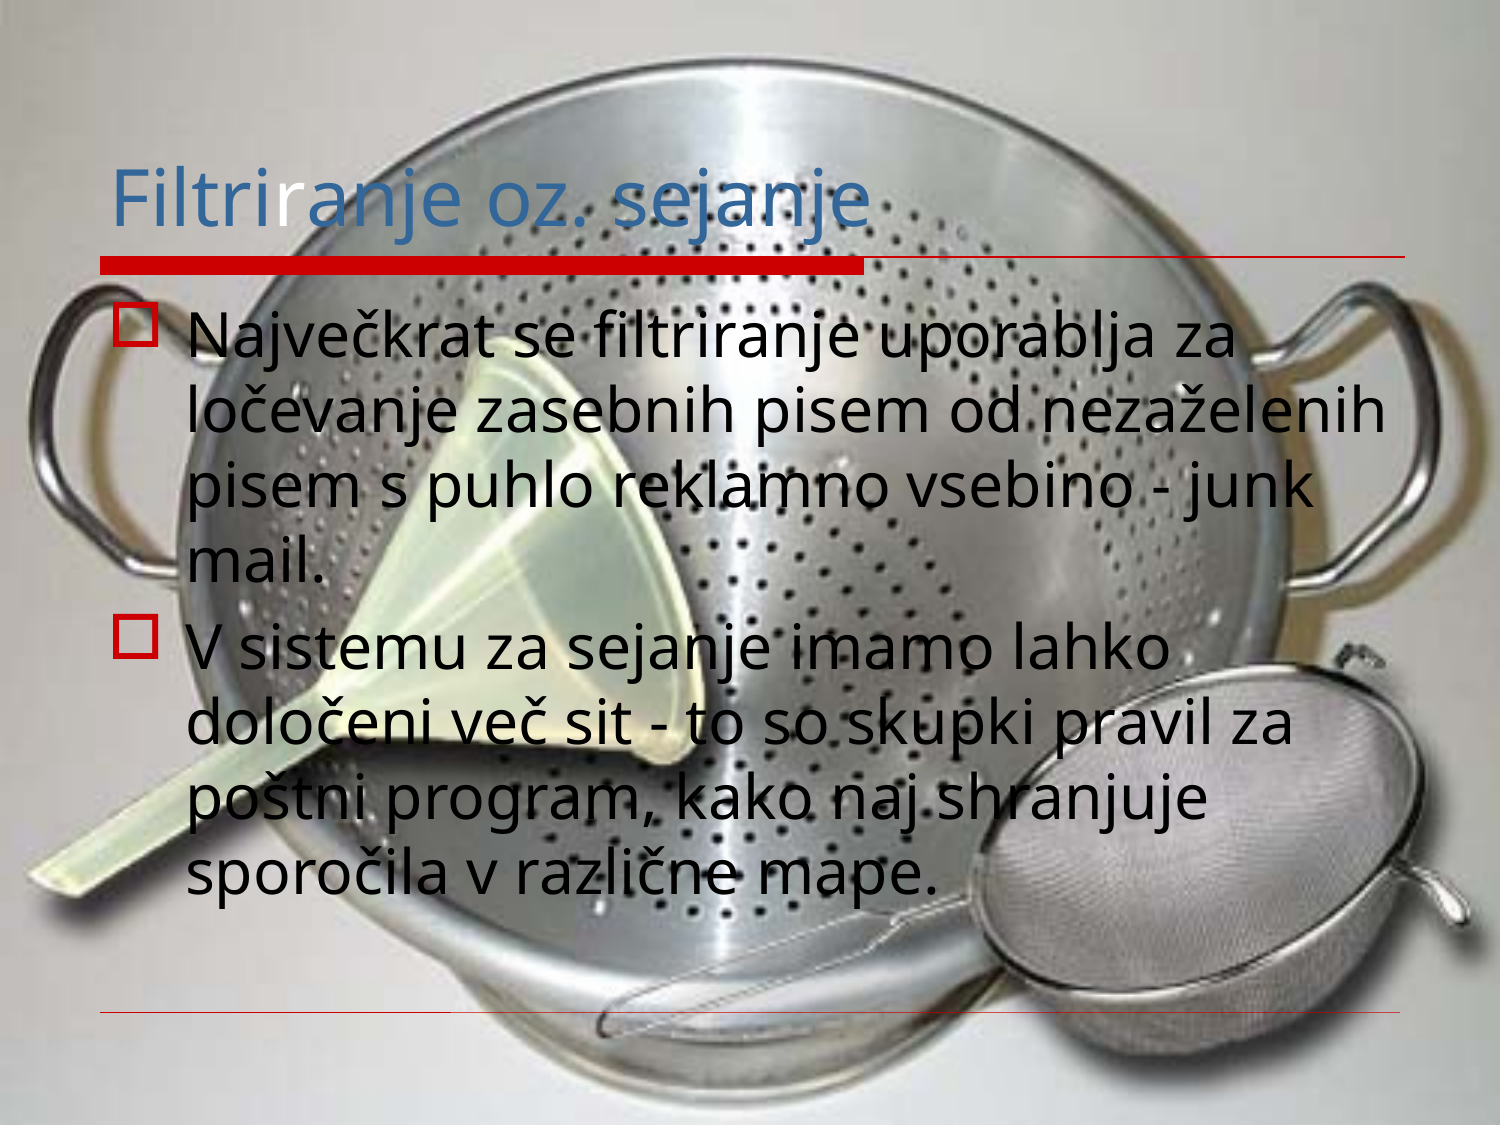

# Filtriranje oz. sejanje
Največkrat se filtriranje uporablja za ločevanje zasebnih pisem od nezaželenih pisem s puhlo reklamno vsebino - junk mail.
V sistemu za sejanje imamo lahko določeni več sit - to so skupki pravil za poštni program, kako naj shranjuje sporočila v različne mape.